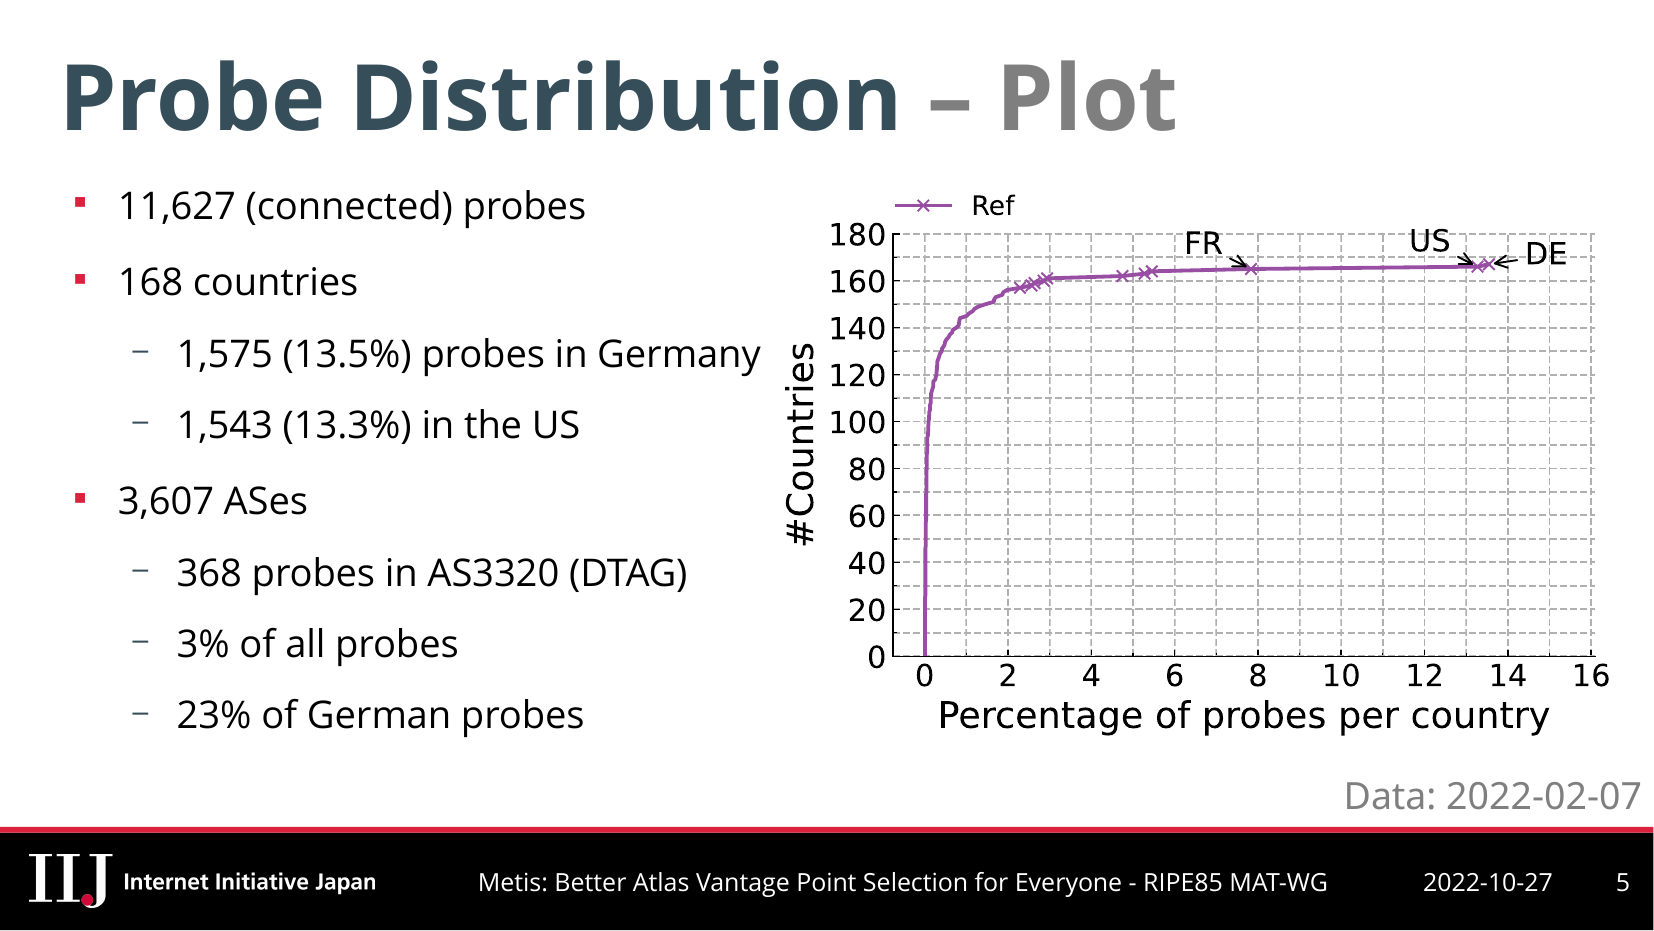

# Probe Distribution – Plot
11,627 (connected) probes
168 countries
1,575 (13.5%) probes in Germany
1,543 (13.3%) in the US
3,607 ASes
368 probes in AS3320 (DTAG)
3% of all probes
23% of German probes
Data: 2022-02-07
Metis: Better Atlas Vantage Point Selection for Everyone - RIPE85 MAT-WG
2022-10-27
5